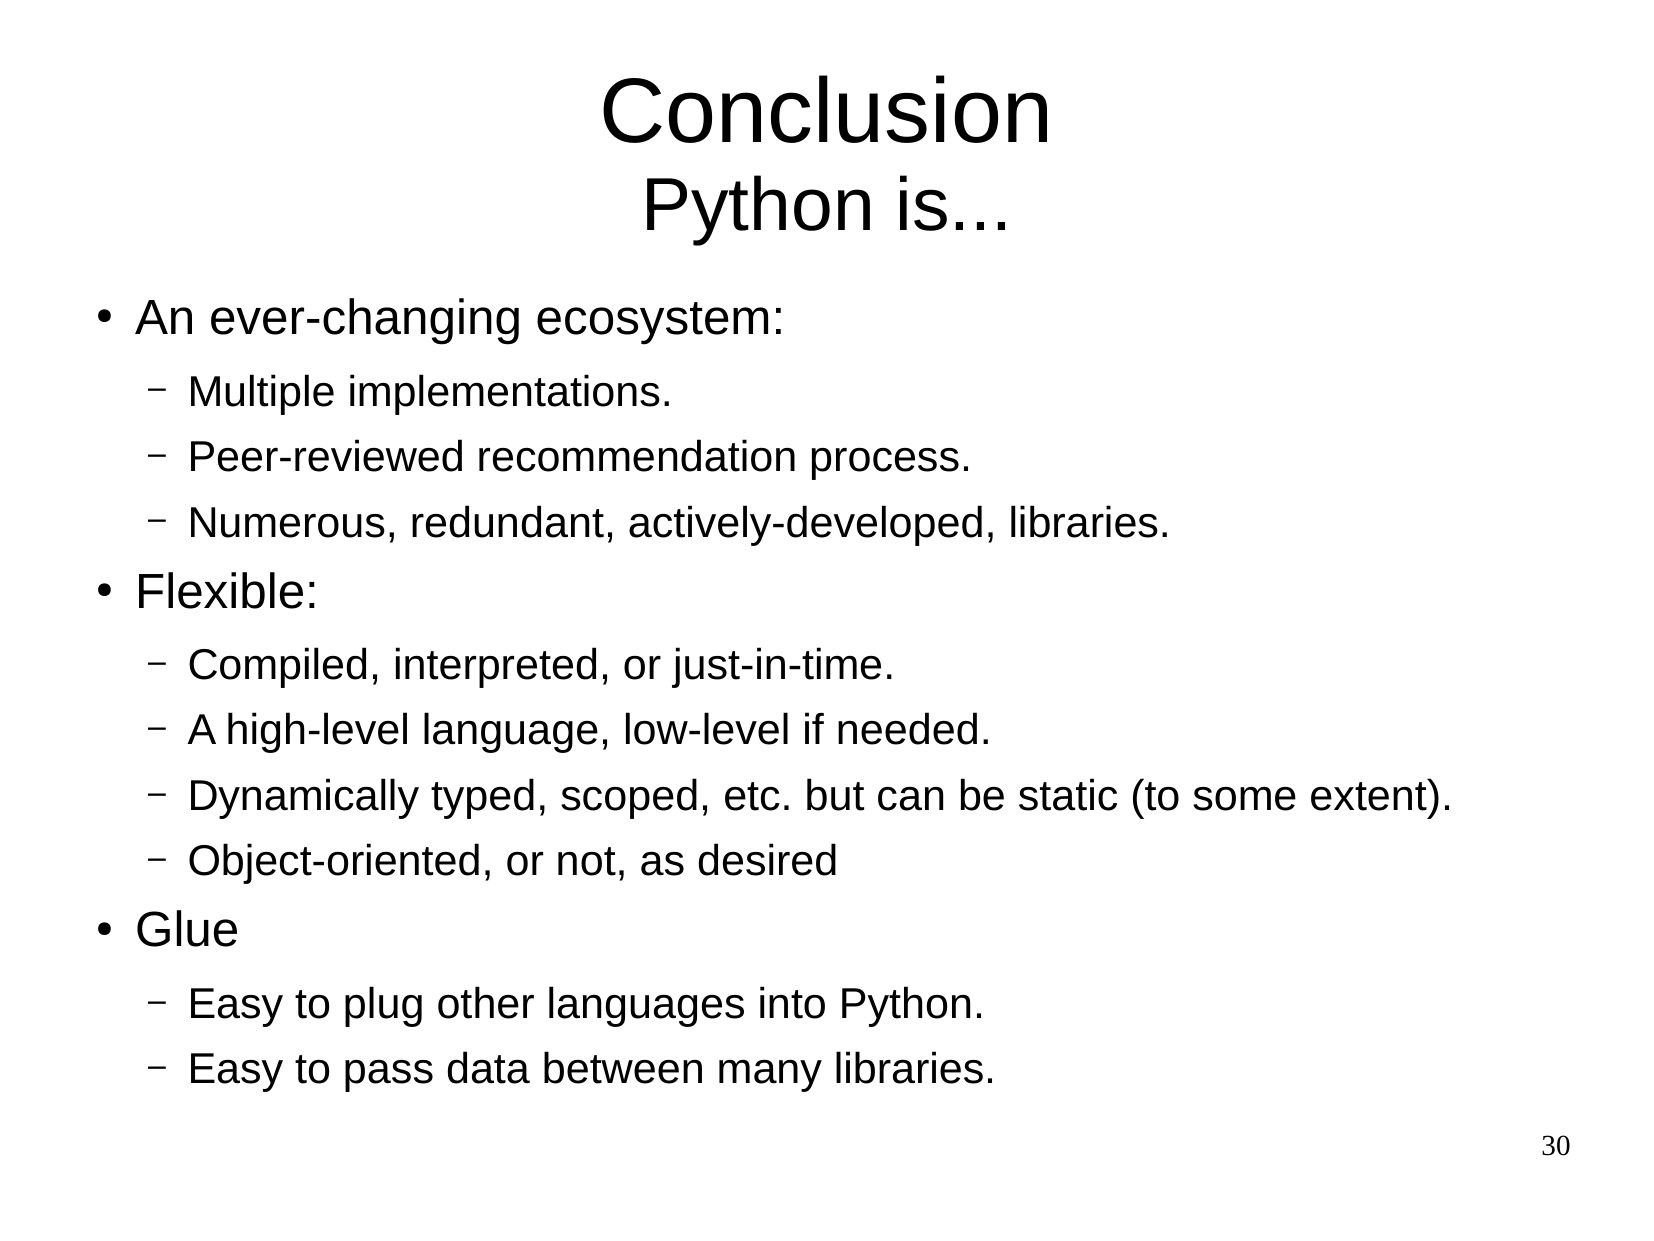

# Conclusion Python is...
An ever-changing ecosystem:
Multiple implementations.
Peer-reviewed recommendation process.
Numerous, redundant, actively-developed, libraries.
Flexible:
Compiled, interpreted, or just-in-time.
A high-level language, low-level if needed.
Dynamically typed, scoped, etc. but can be static (to some extent).
Object-oriented, or not, as desired
Glue
Easy to plug other languages into Python.
Easy to pass data between many libraries.
30